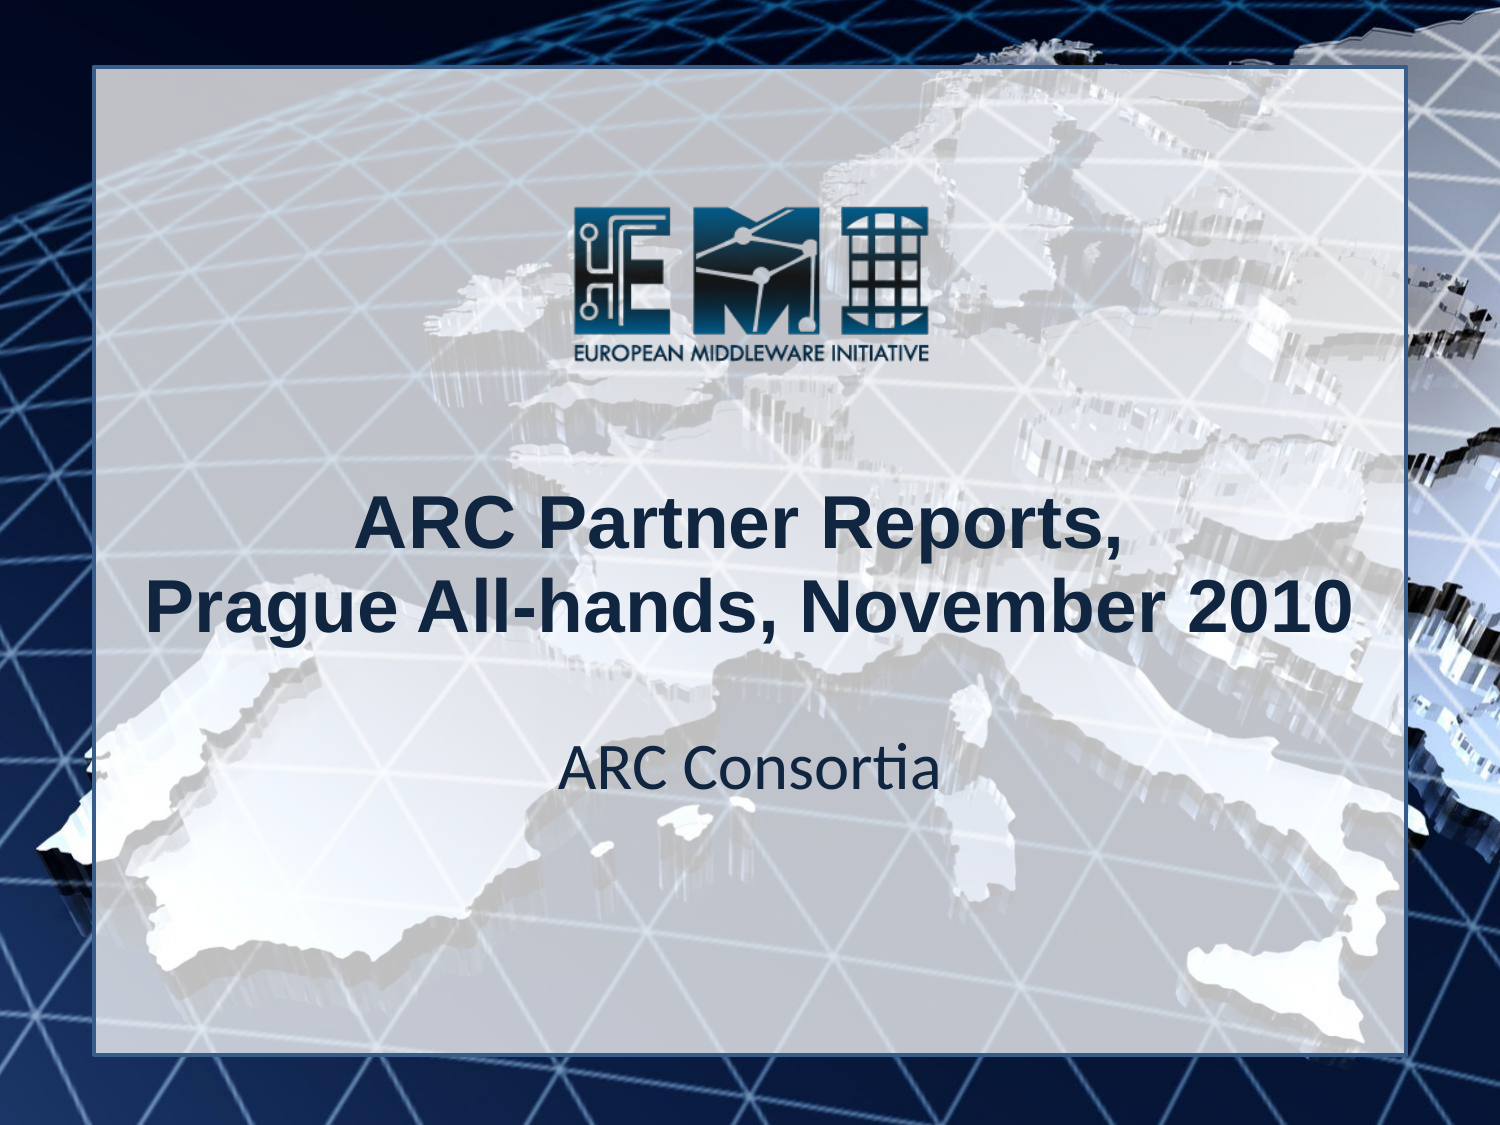

# ARC Partner Reports, Prague All-hands, November 2010
ARC Consortia